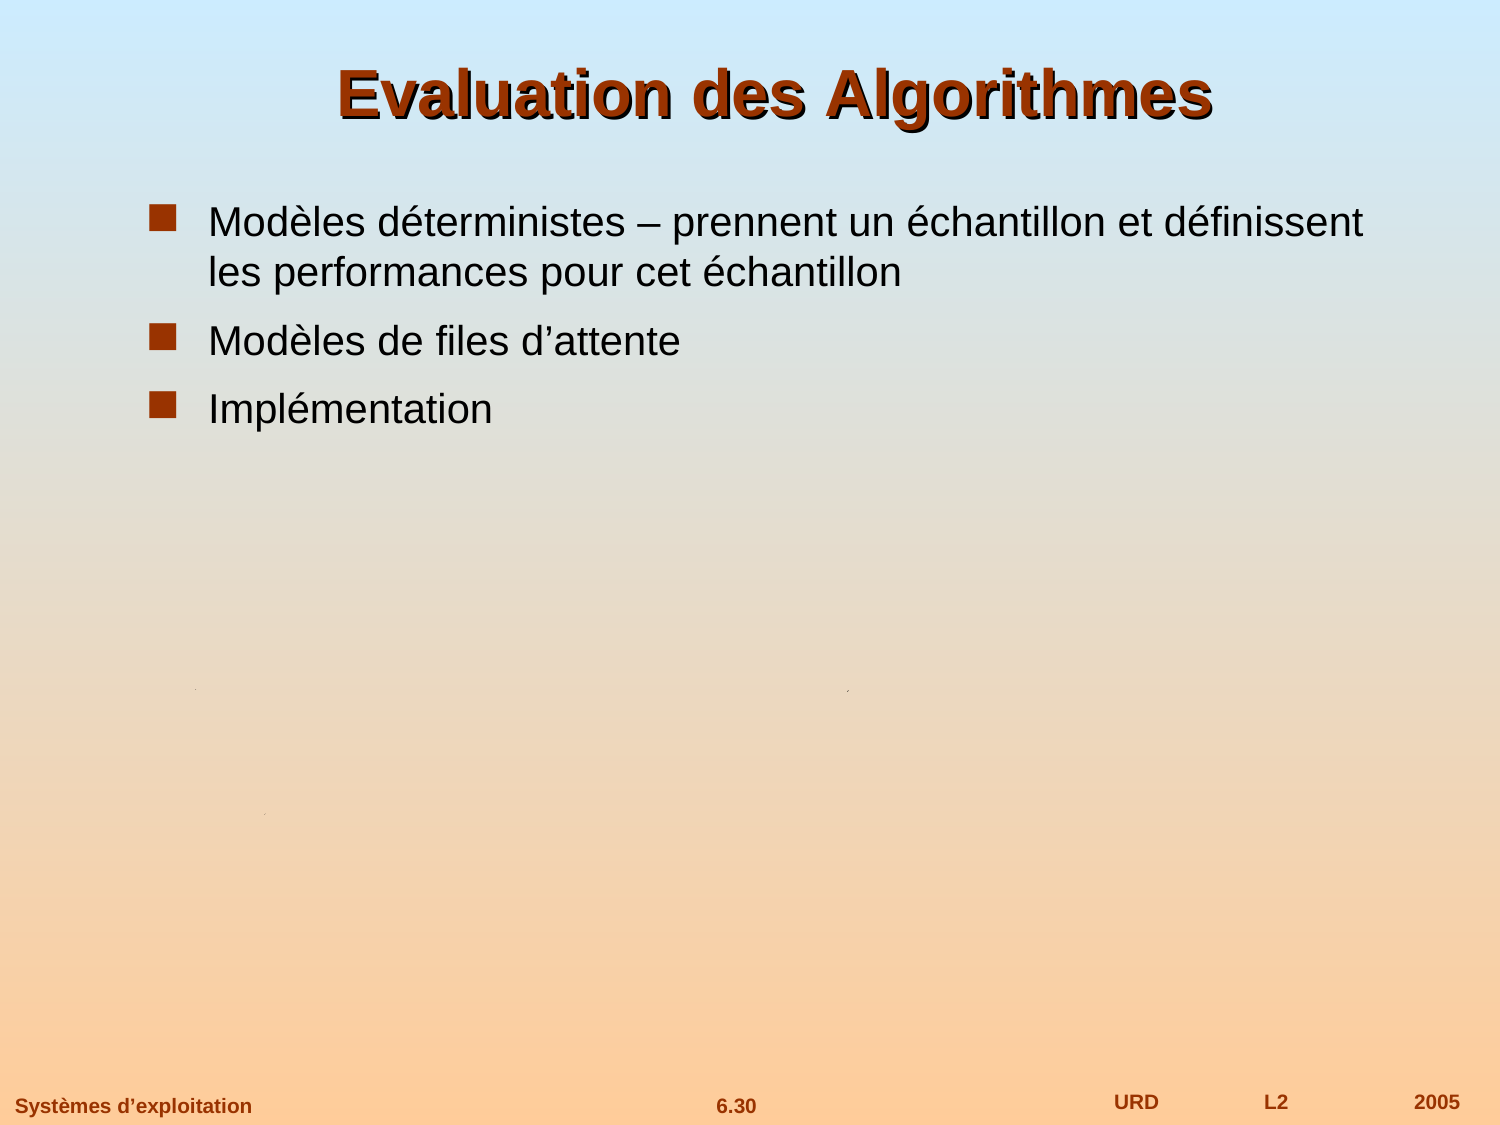

# Evaluation des Algorithmes
Modèles déterministes – prennent un échantillon et définissent les performances pour cet échantillon
Modèles de files d’attente
Implémentation